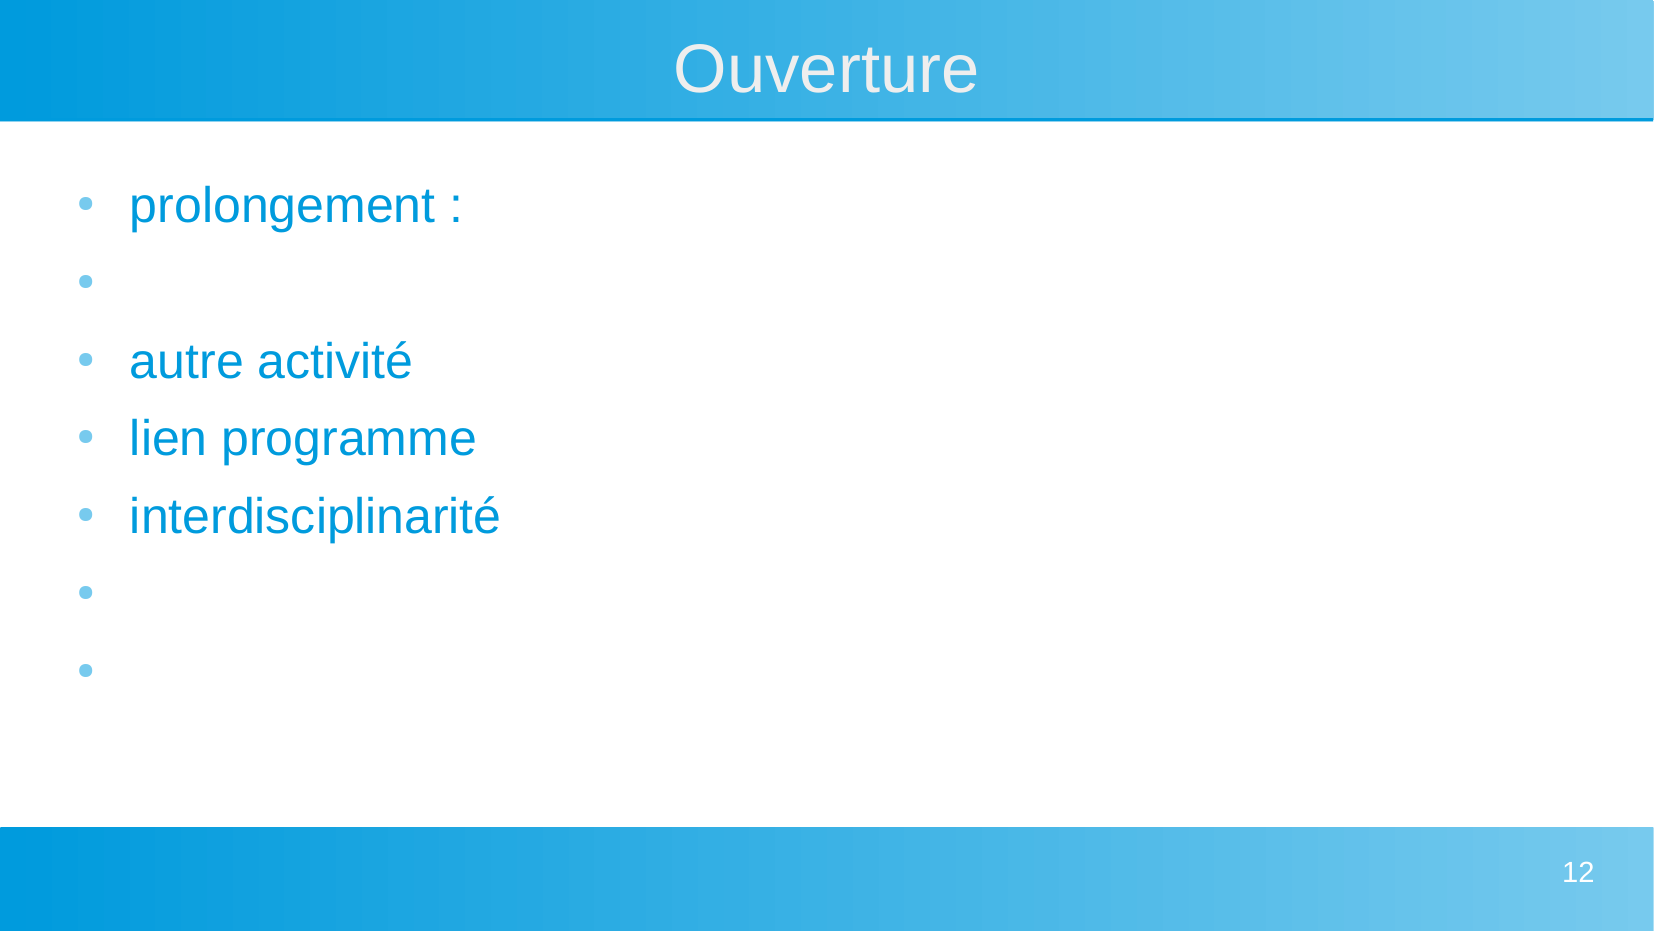

# Ouverture
prolongement :
autre activité
lien programme
interdisciplinarité
12